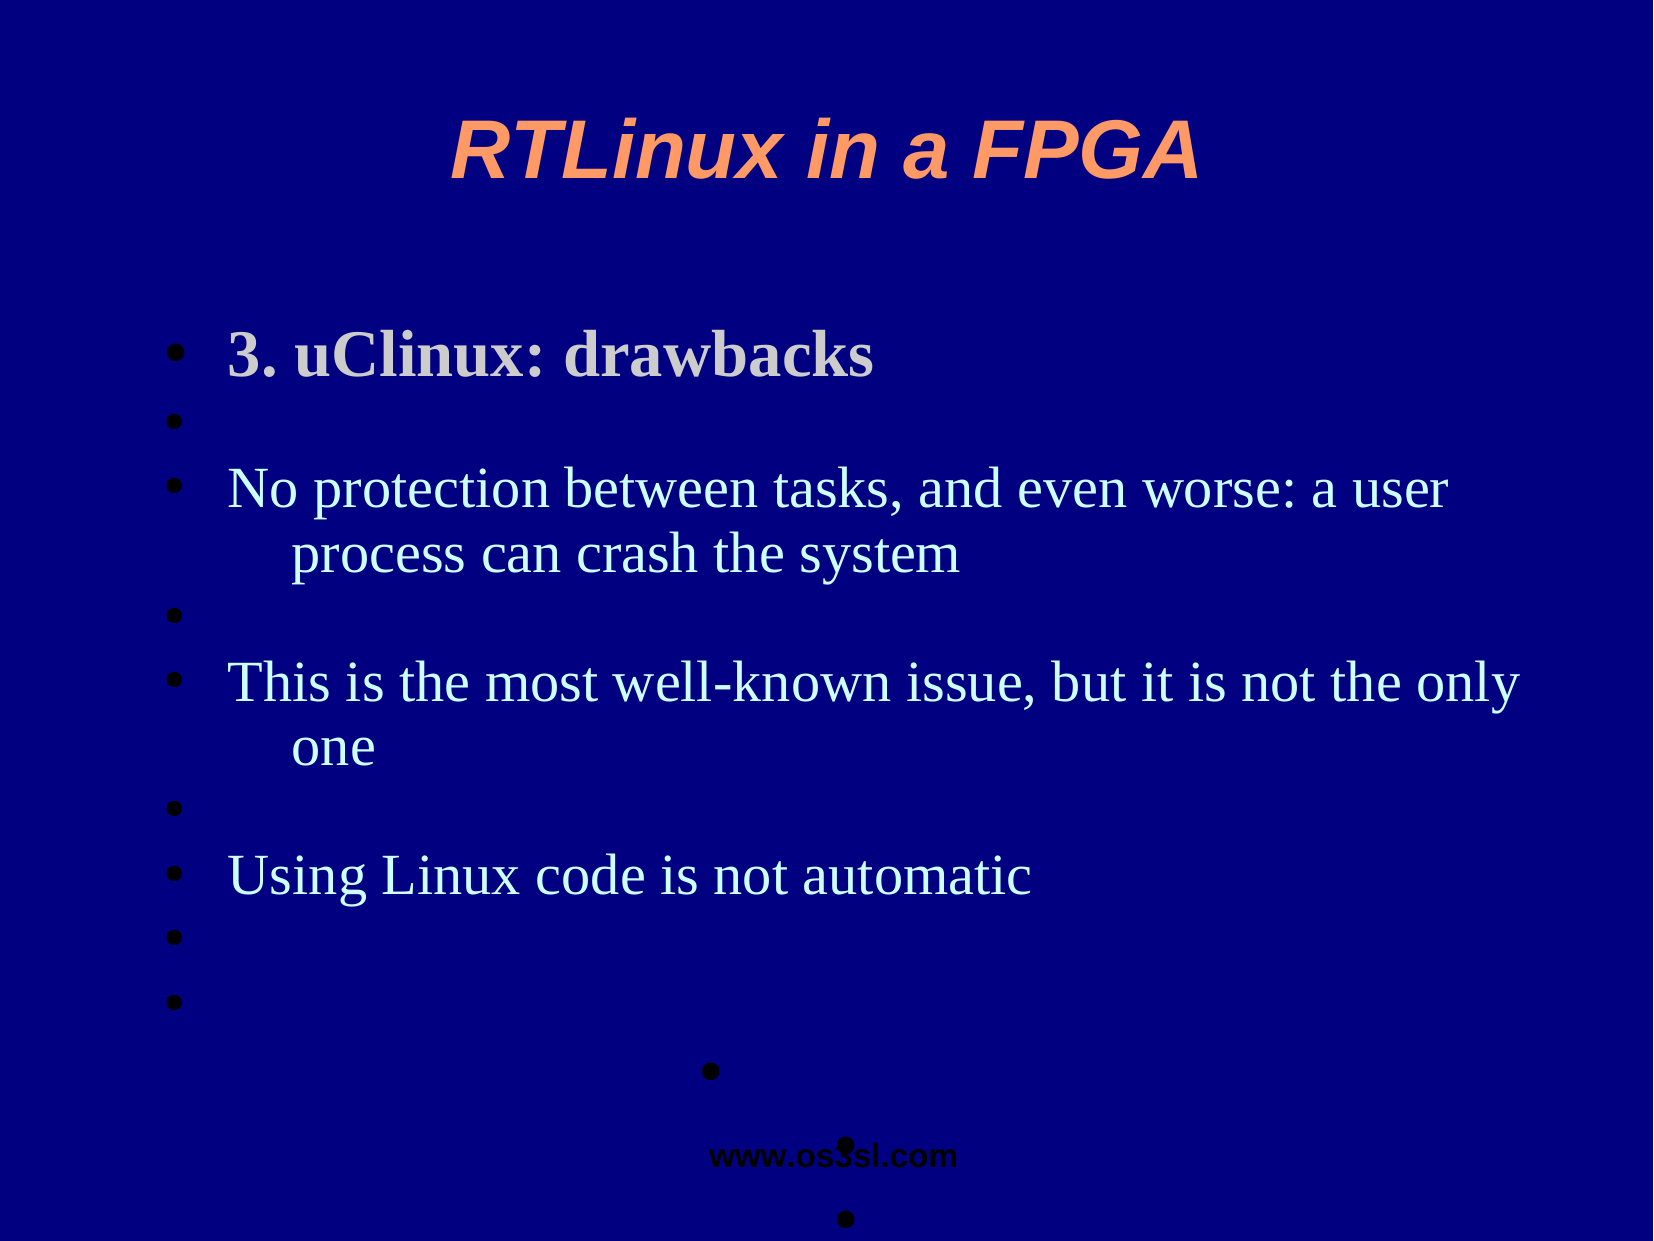

# RTLinux in a FPGA
3. uClinux: drawbacks
No protection between tasks, and even worse: a user process can crash the system
This is the most well-known issue, but it is not the only one
Using Linux code is not automatic
www.os3sl.com